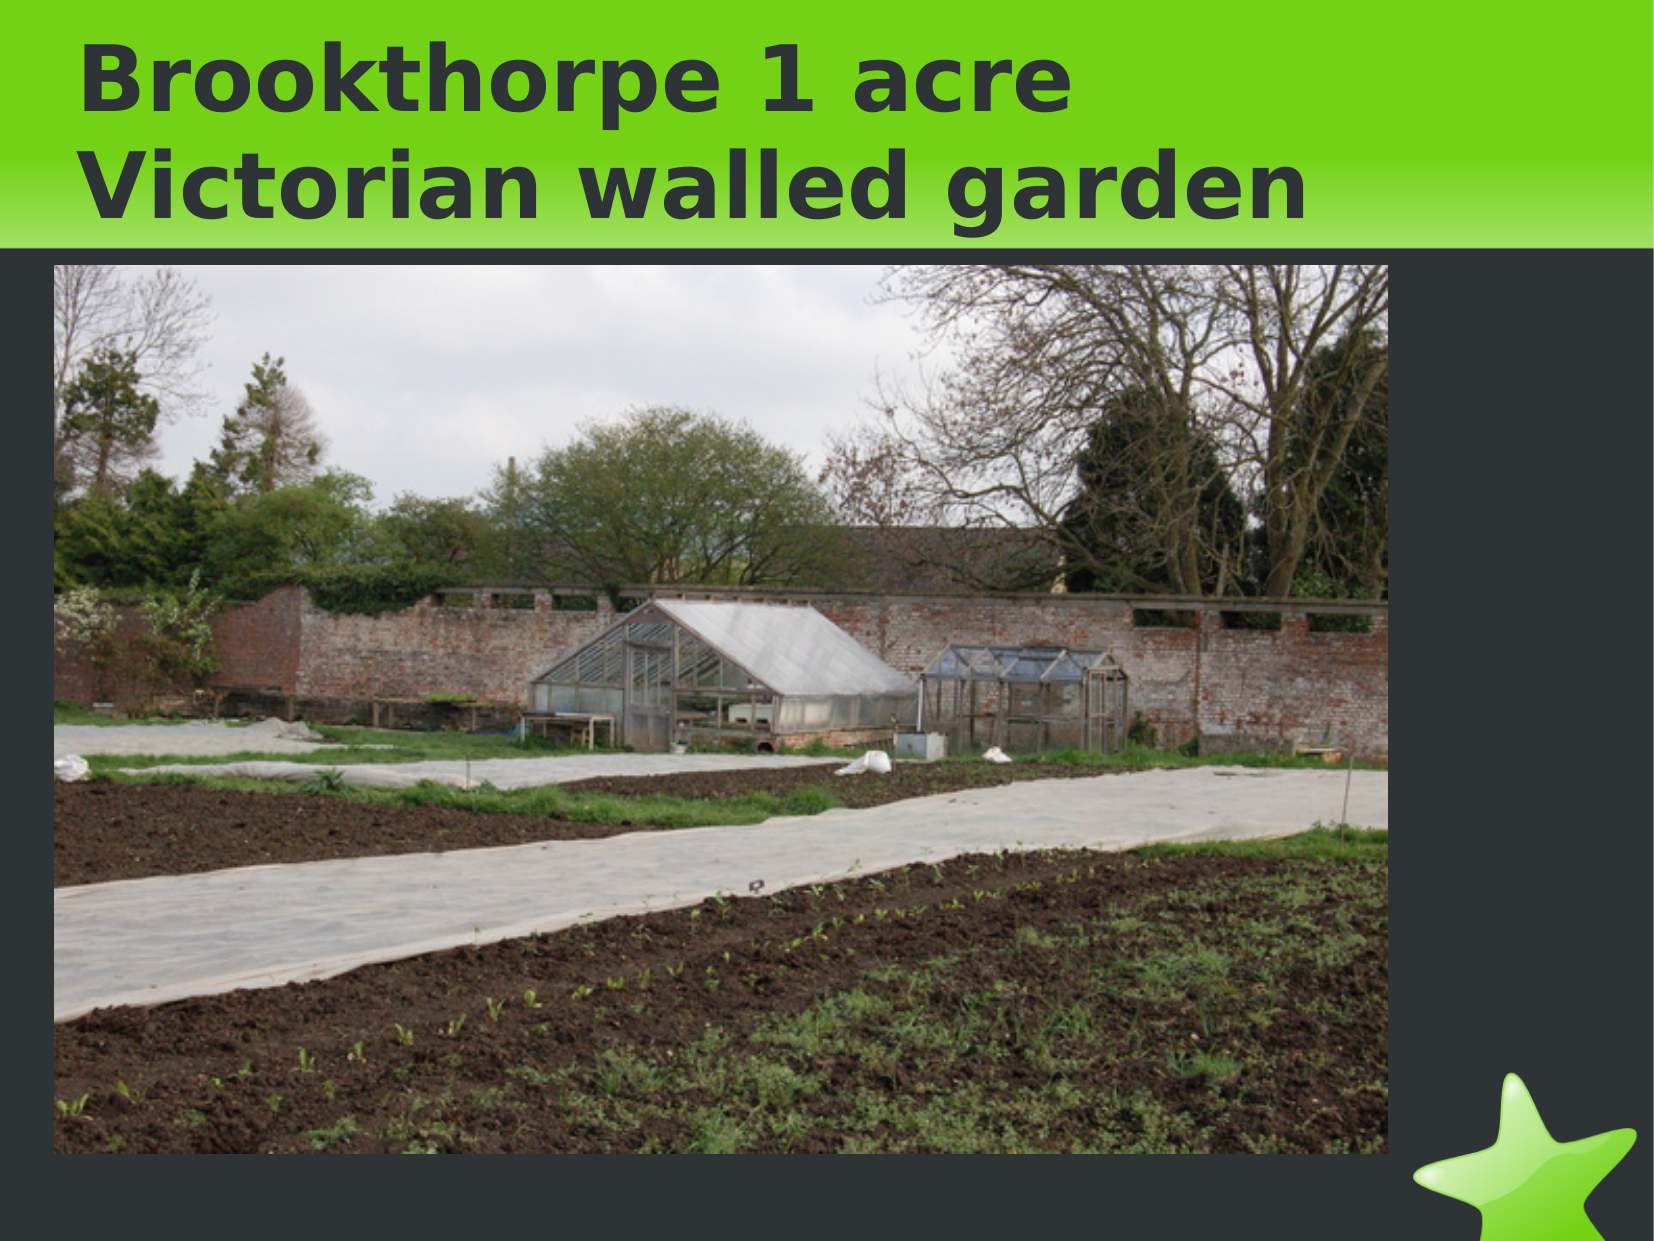

# Brookthorpe 1 acre Victorian walled garden